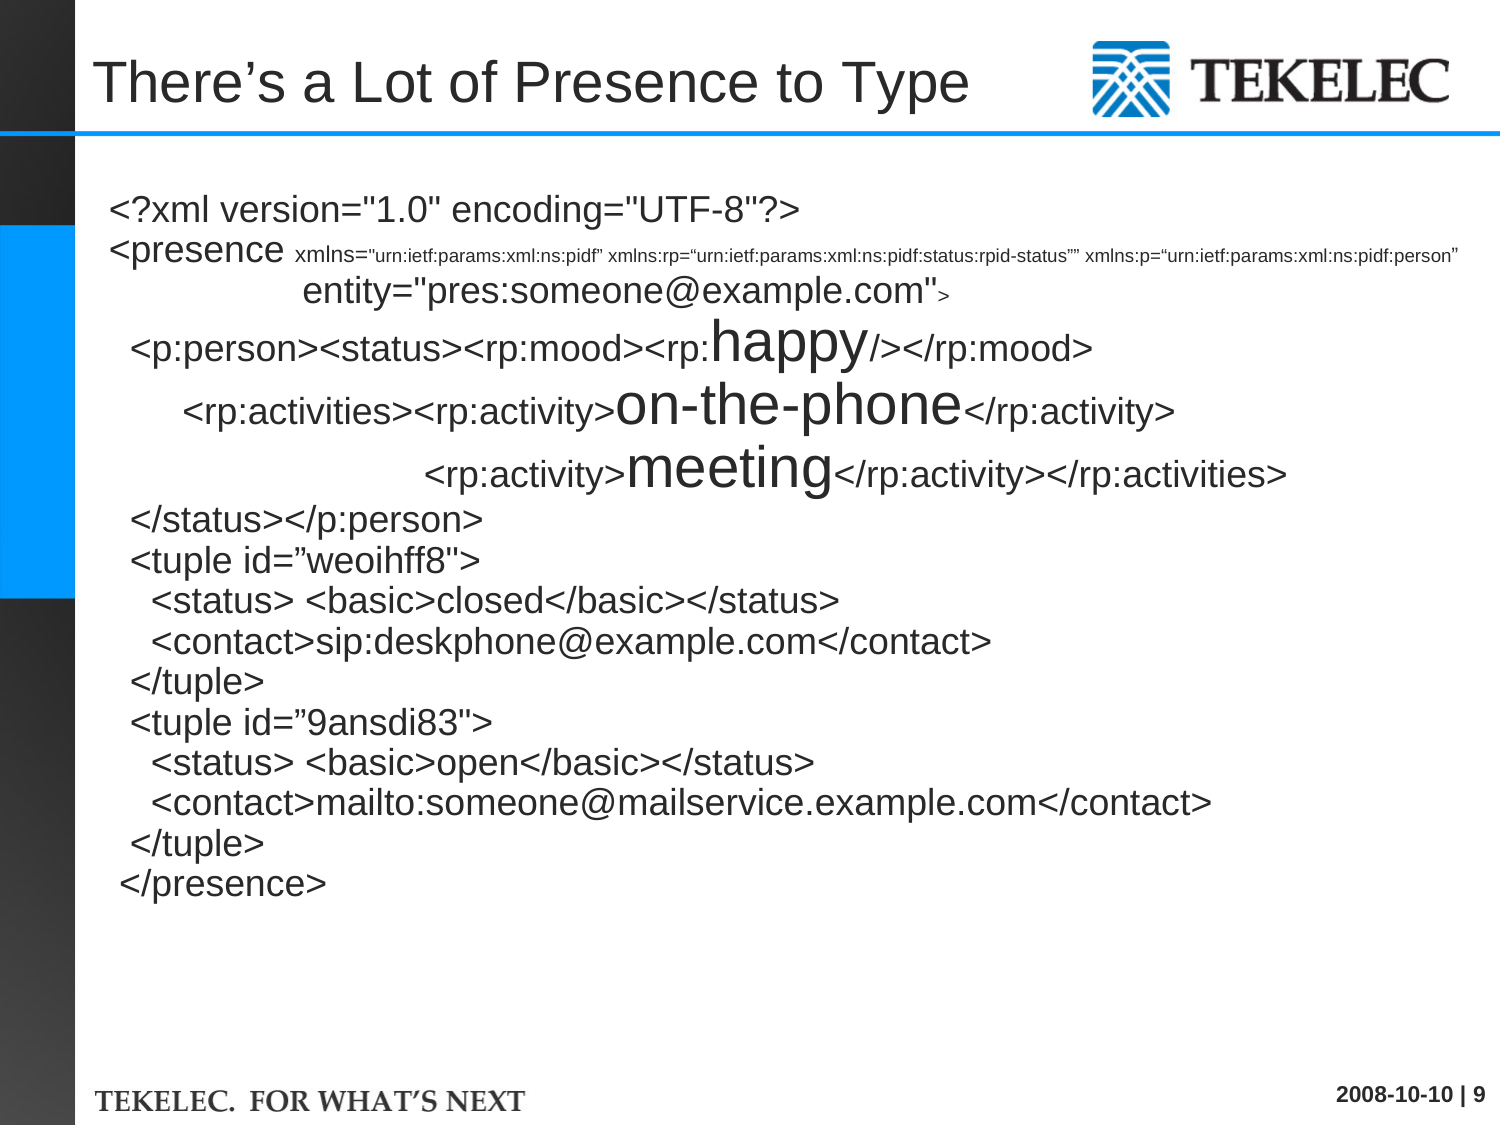

# There’s a Lot of Presence to Type
 <?xml version="1.0" encoding="UTF-8"?>
 <presence xmlns="urn:ietf:params:xml:ns:pidf” xmlns:rp=“urn:ietf:params:xml:ns:pidf:status:rpid-status”” xmlns:p=“urn:ietf:params:xml:ns:pidf:person”
			entity="pres:someone@example.com">
 <p:person><status><rp:mood><rp:happy/></rp:mood>
 <rp:activities><rp:activity>on-the-phone</rp:activity>
 <rp:activity>meeting</rp:activity></rp:activities>
 </status></p:person>
 <tuple id=”weoihff8">
 <status> <basic>closed</basic></status>
 <contact>sip:deskphone@example.com</contact>
 </tuple>
 <tuple id=”9ansdi83">
 <status> <basic>open</basic></status>
 <contact>mailto:someone@mailservice.example.com</contact>
 </tuple>
 </presence>